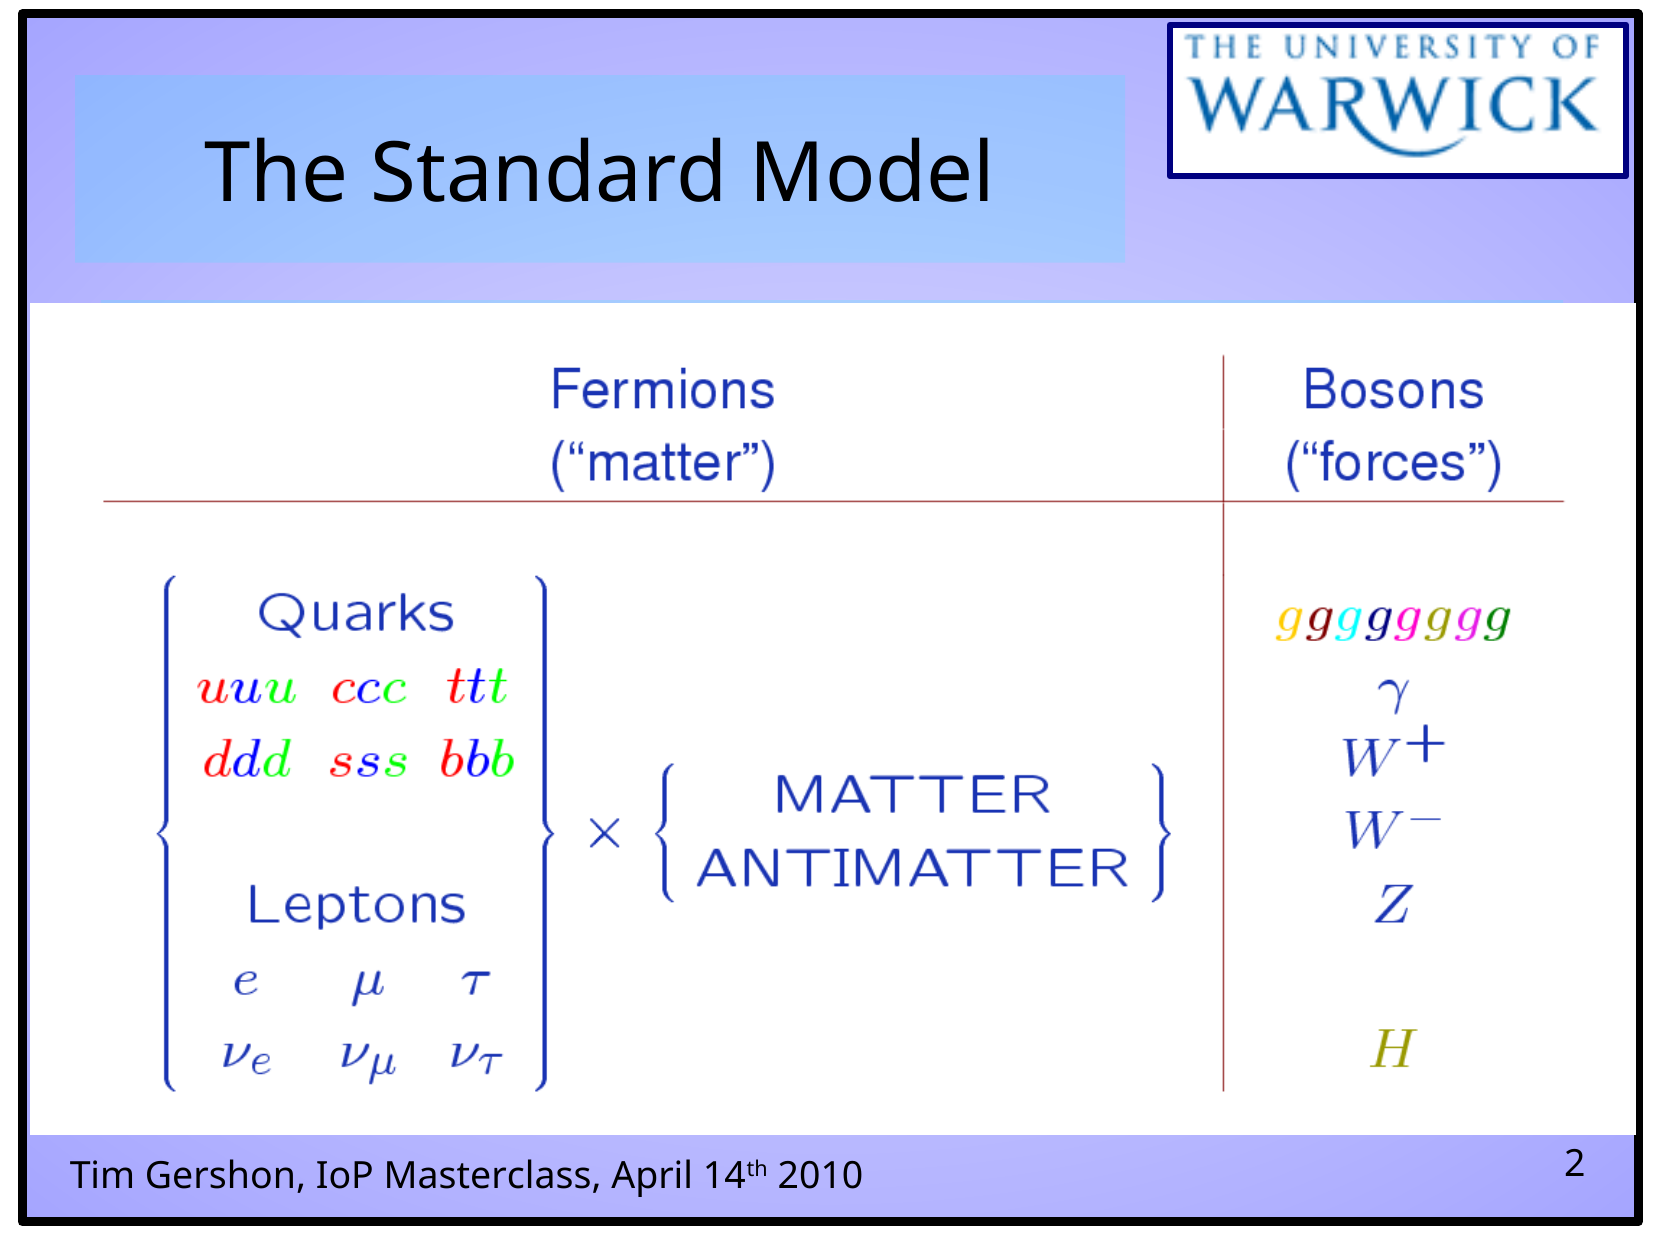

The Standard Model
Tim Gershon, IoP Masterclass, April 14th 2010